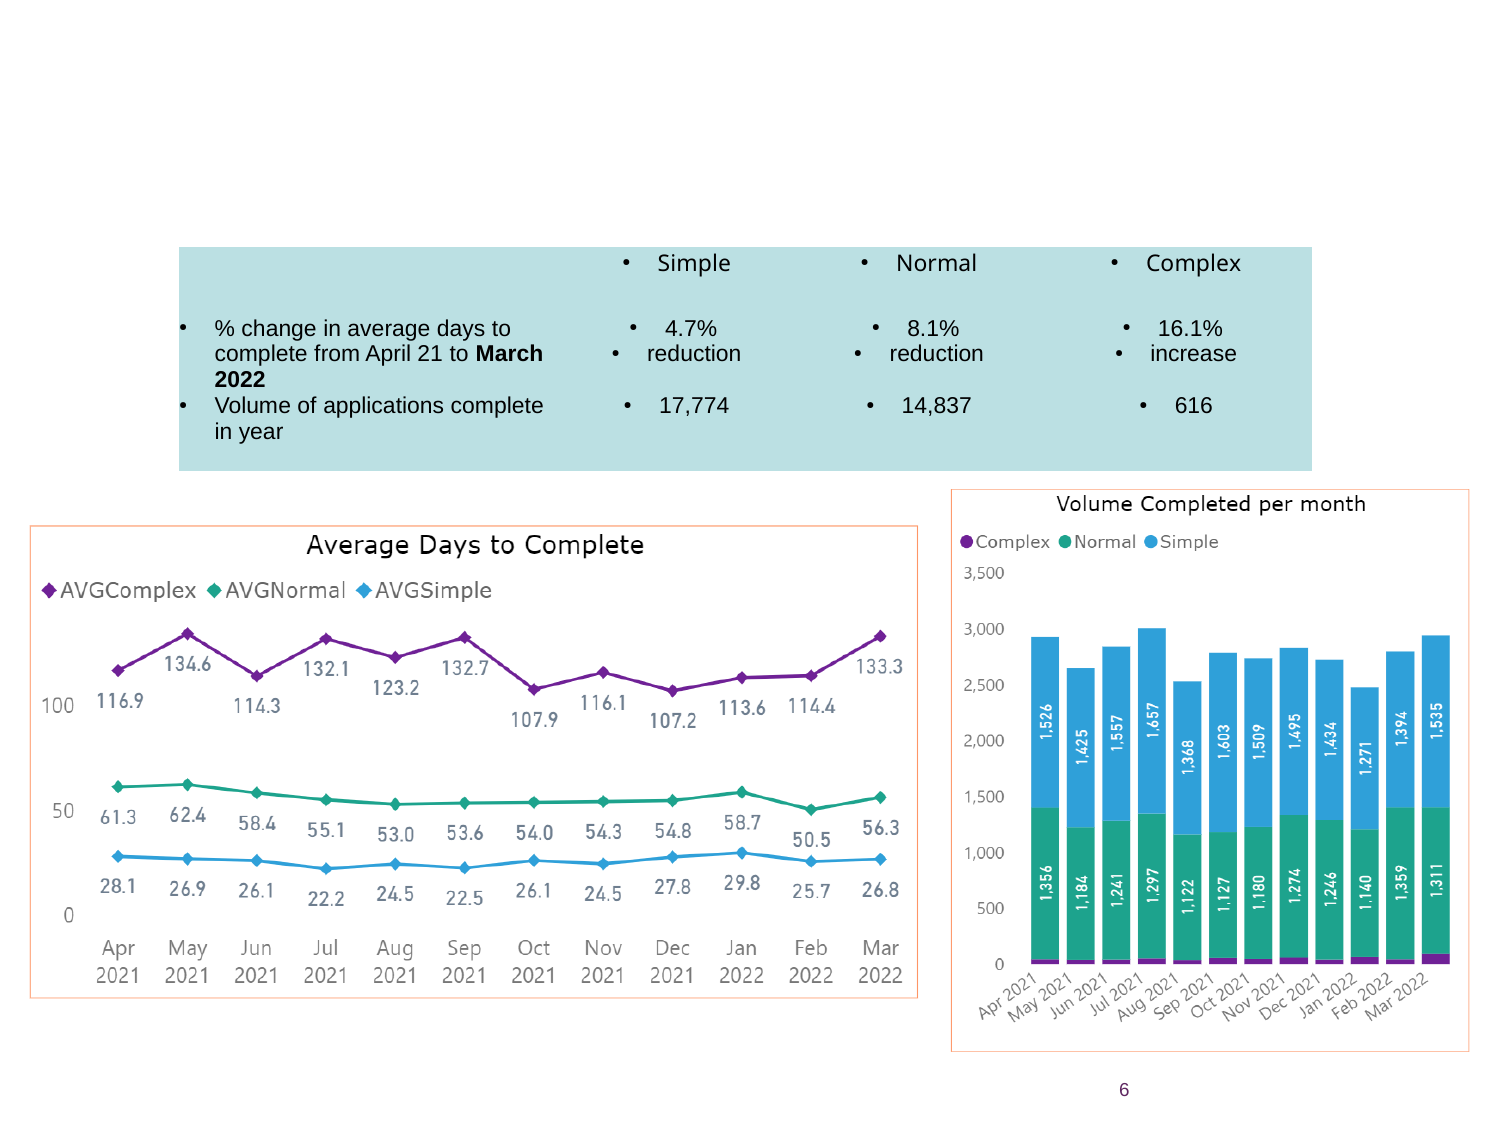

# Registration Timeliness Reduction by at least 15% in the average number of days to complete simple; normal and complex registrations - reporting will monitor the volume in month as well as annual improvement.
| | Simple | Normal | Complex |
| --- | --- | --- | --- |
| % change in average days to complete from April 21 to March 2022 | 4.7% reduction | 8.1% reduction | 16.1% increase |
| Volume of applications complete in year | 17,774 | 14,837 | 616 |